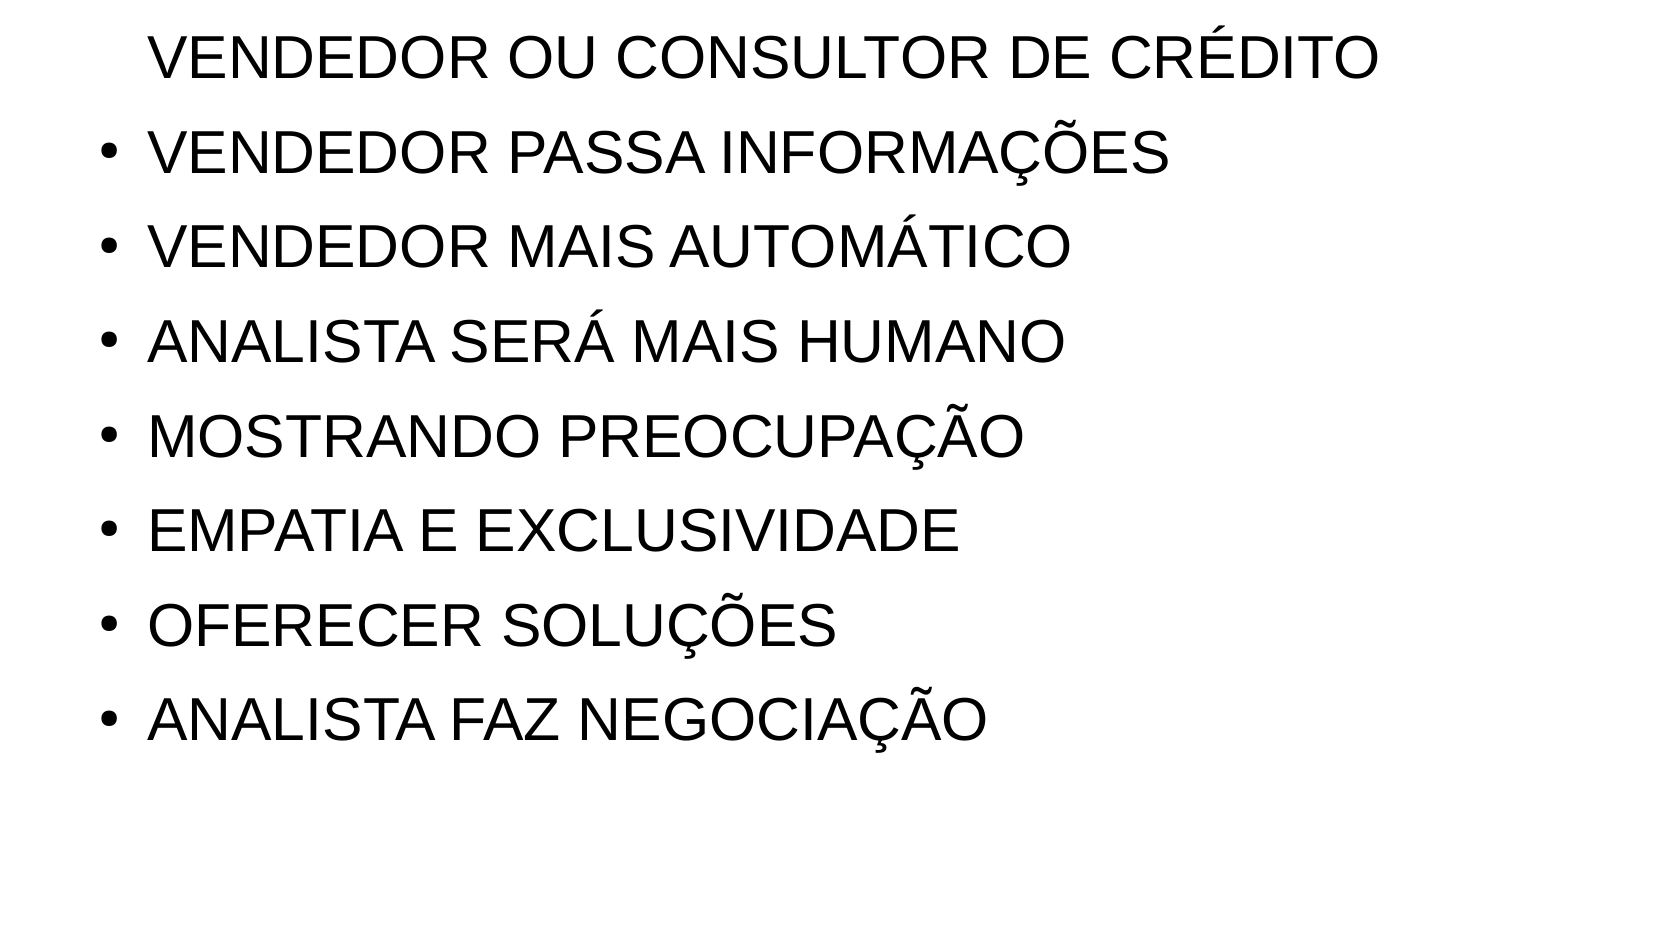

# VENDEDOR OU CONSULTOR DE CRÉDITO
VENDEDOR PASSA INFORMAÇÕES
VENDEDOR MAIS AUTOMÁTICO
ANALISTA SERÁ MAIS HUMANO
MOSTRANDO PREOCUPAÇÃO
EMPATIA E EXCLUSIVIDADE
OFERECER SOLUÇÕES
ANALISTA FAZ NEGOCIAÇÃO